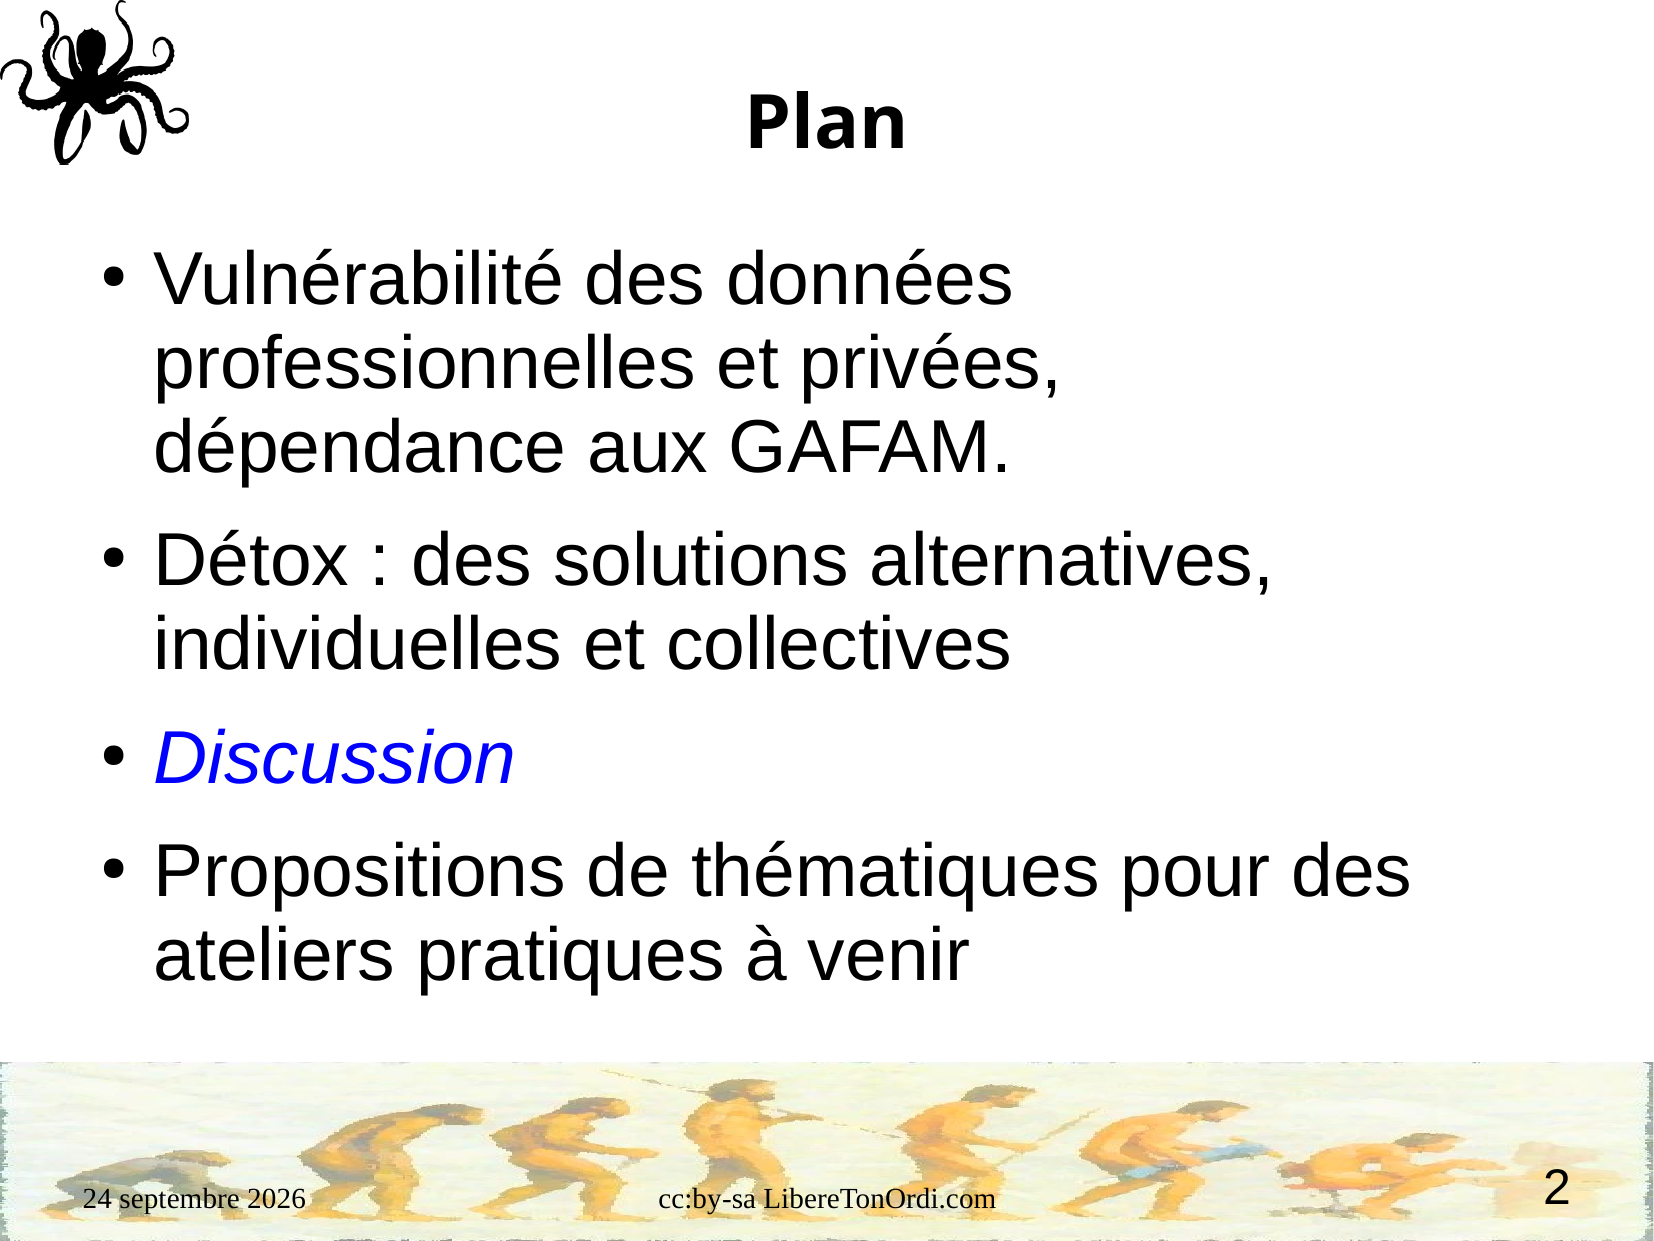

# Plan
Vulnérabilité des données professionnelles et privées,
dépendance aux GAFAM.
Détox : des solutions alternatives, individuelles et collectives
Discussion
Propositions de thématiques pour des ateliers pratiques à venir
cc:by-sa LibereTonOrdi.com
2